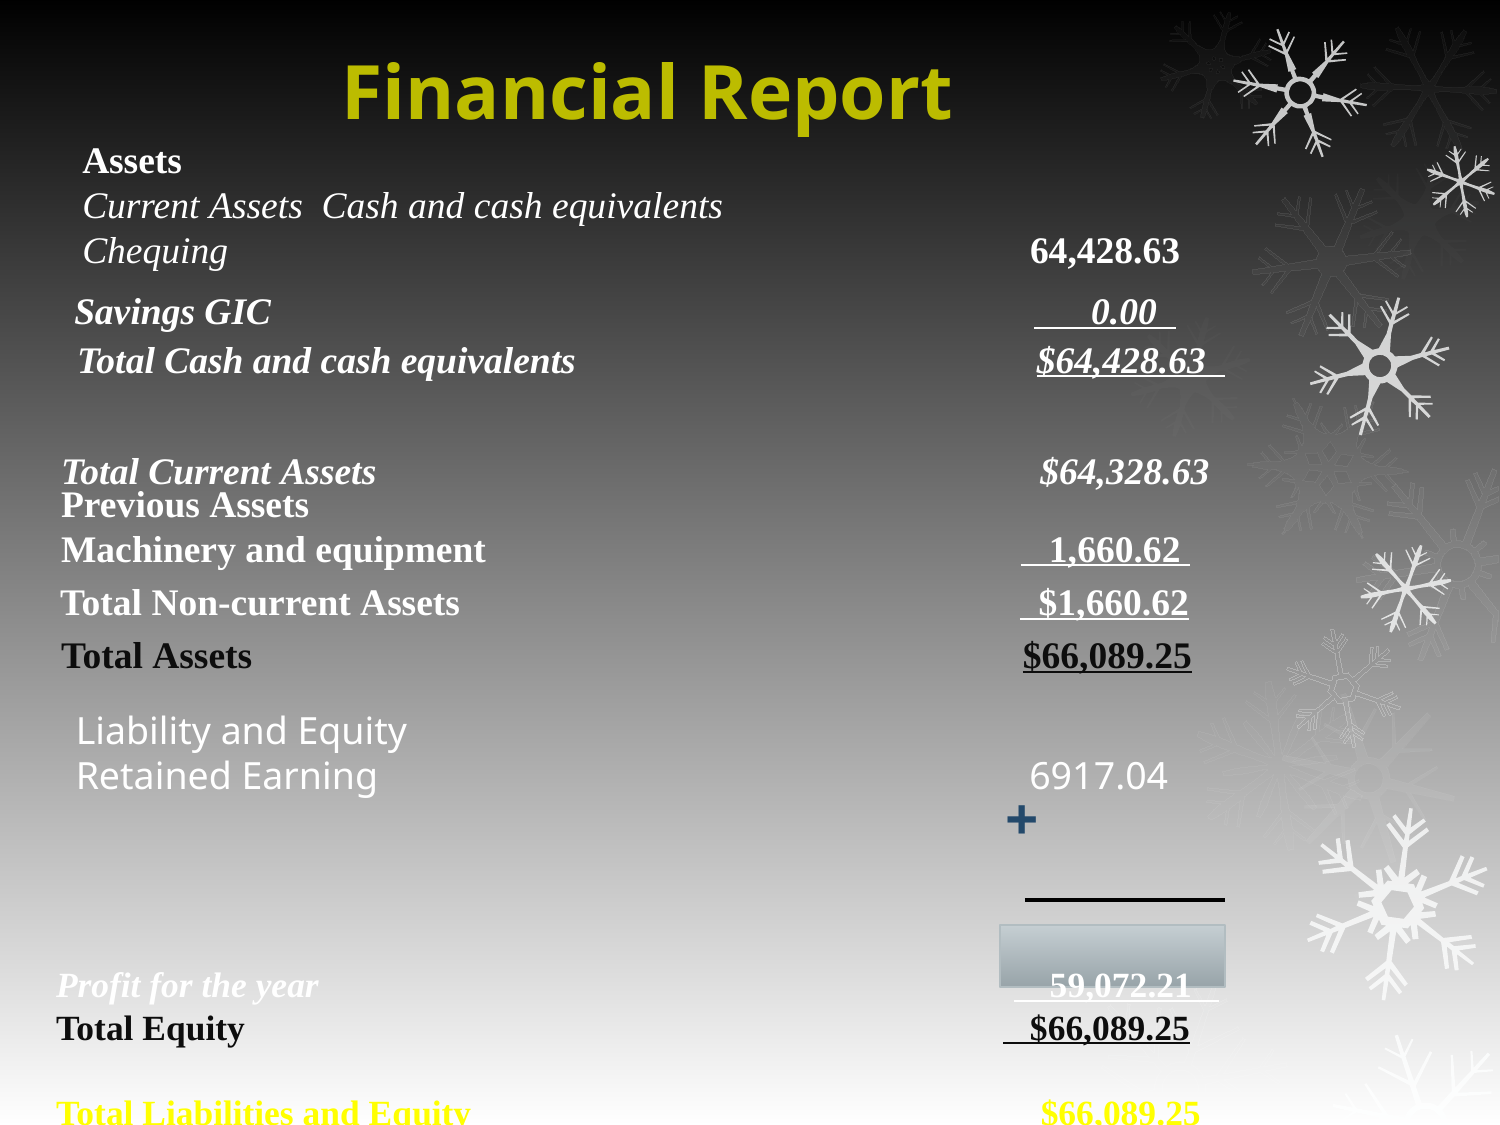

Financial Report
Assets  
Current Assets  Cash and cash equivalents  
Chequing		 		 64,428.63
Savings GIC						 	 	 0.00
Total Cash and cash equivalents	 	 			$64,428.63
Total Current Assets 			 $64,328.63
Previous Assets       
Machinery and equipment						 	 1,660.62
Total Non-current Assets								 $1,660.62
Total Assets										 $66,089.25
# Profit for the year										 59,072.21    Total Equity										 $66,089.25 Total Liabilities and Equity								 $66,089.25 Sunday, Dec 23, 2012 04:03:06 PM PST GMT-7 - Accrual Basis
Liability and Equity
Retained Earning 6917.04
+